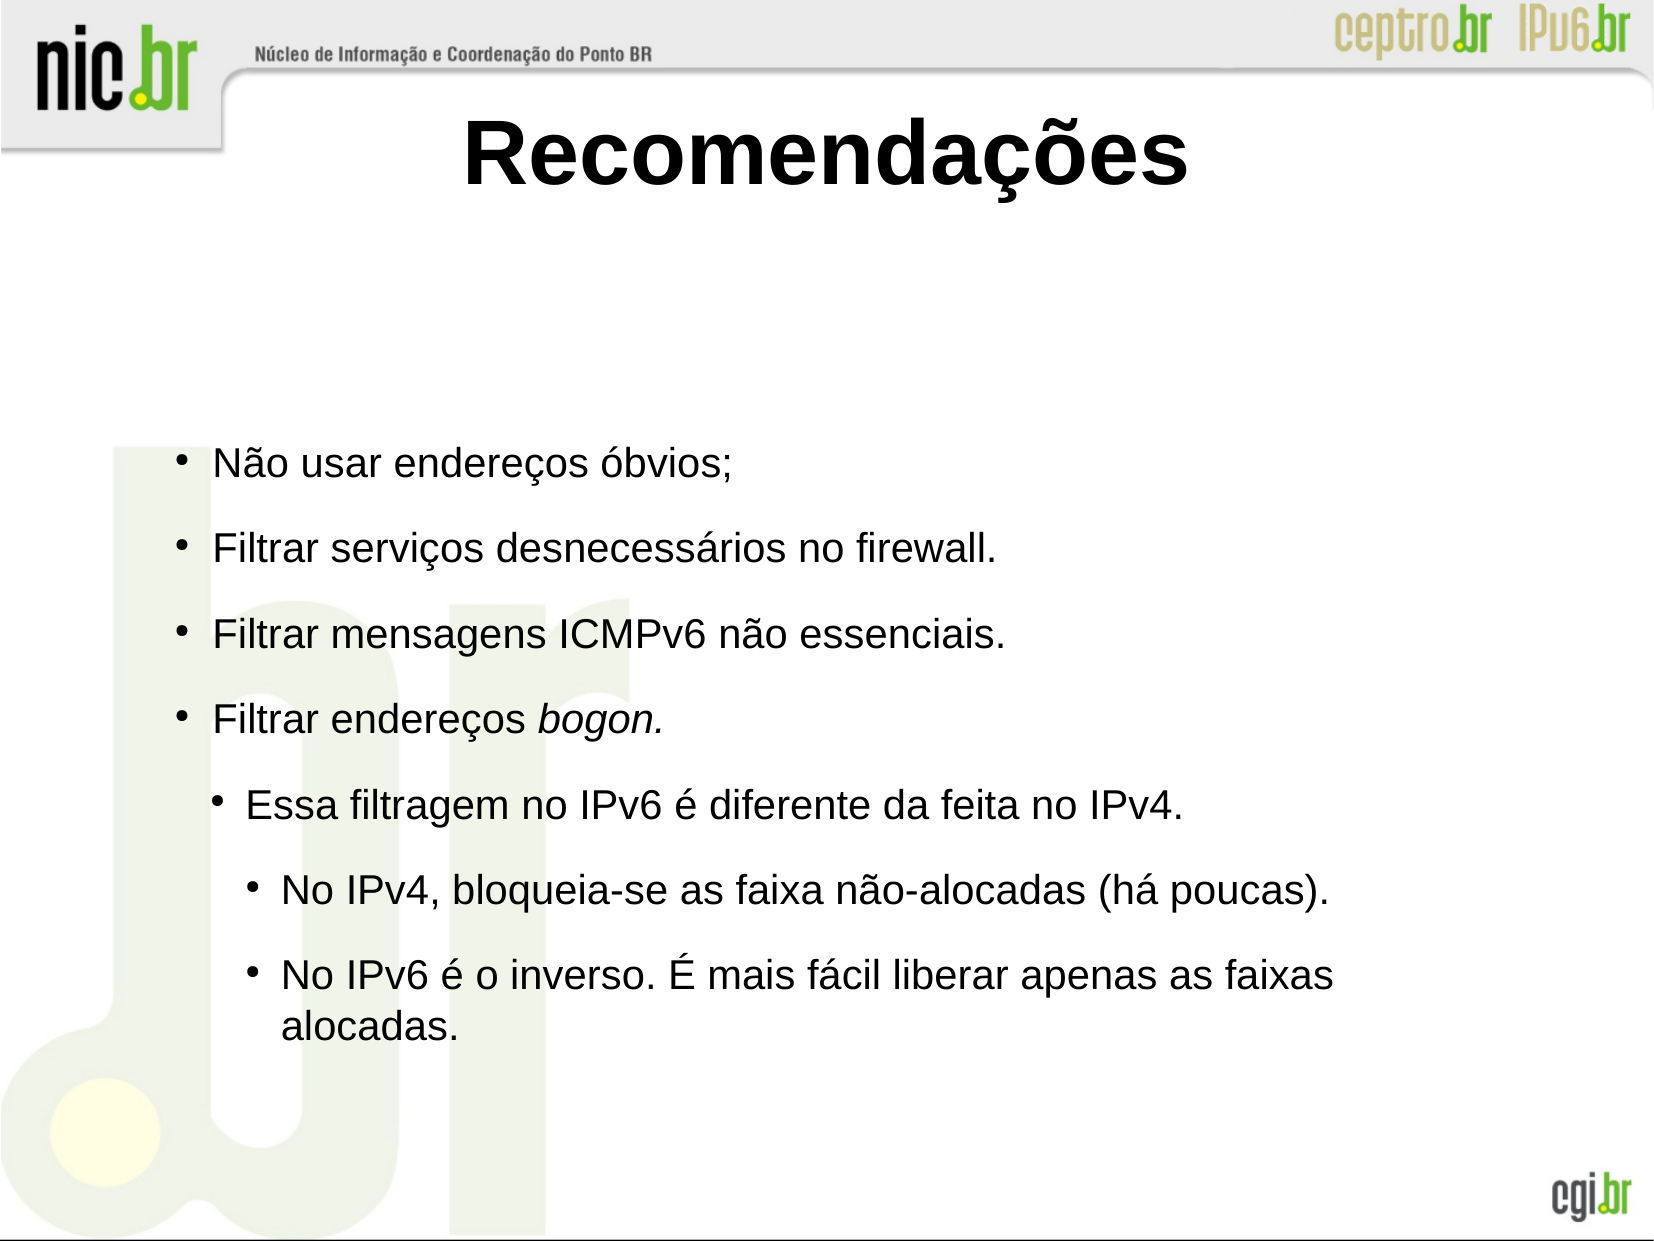

Recomendações
 Não usar endereços óbvios;
 Filtrar serviços desnecessários no firewall.
 Filtrar mensagens ICMPv6 não essenciais.
 Filtrar endereços bogon.
Essa filtragem no IPv6 é diferente da feita no IPv4.
No IPv4, bloqueia-se as faixa não-alocadas (há poucas).
No IPv6 é o inverso. É mais fácil liberar apenas as faixas alocadas.